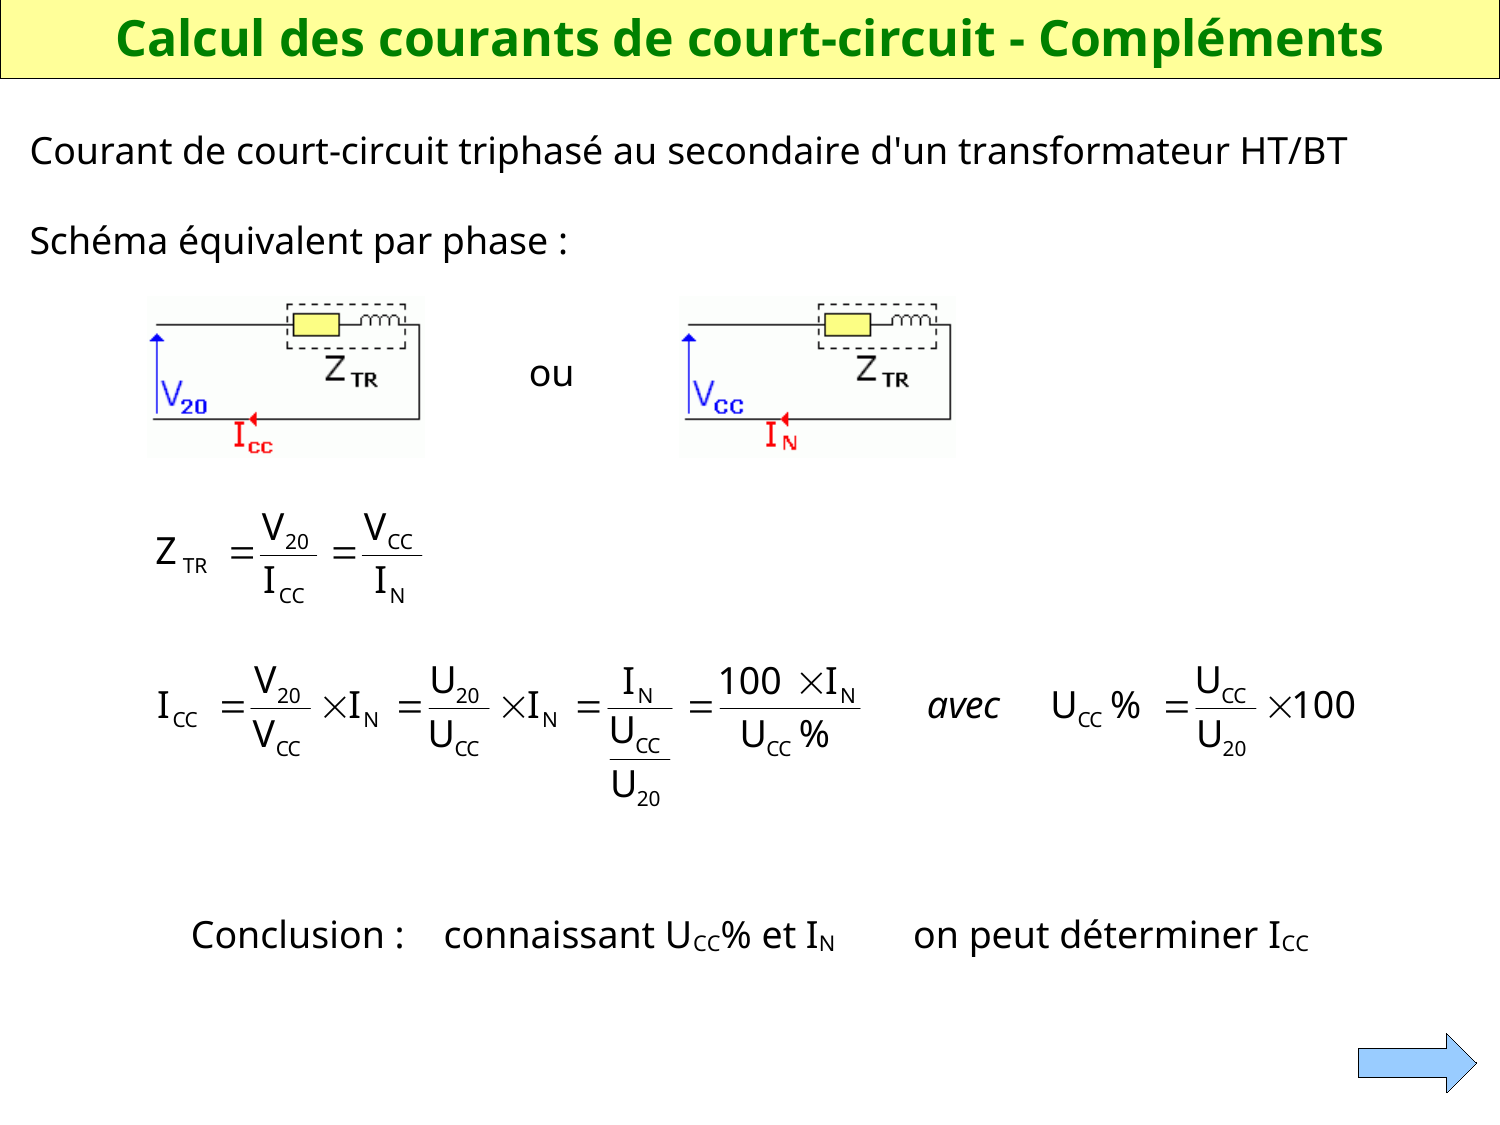

Calcul des courants de court-circuit - Compléments
Courant de court-circuit triphasé au secondaire d'un transformateur HT/BT
Schéma équivalent par phase :
ou
Conclusion : connaissant UCC% et IN on peut déterminer ICC